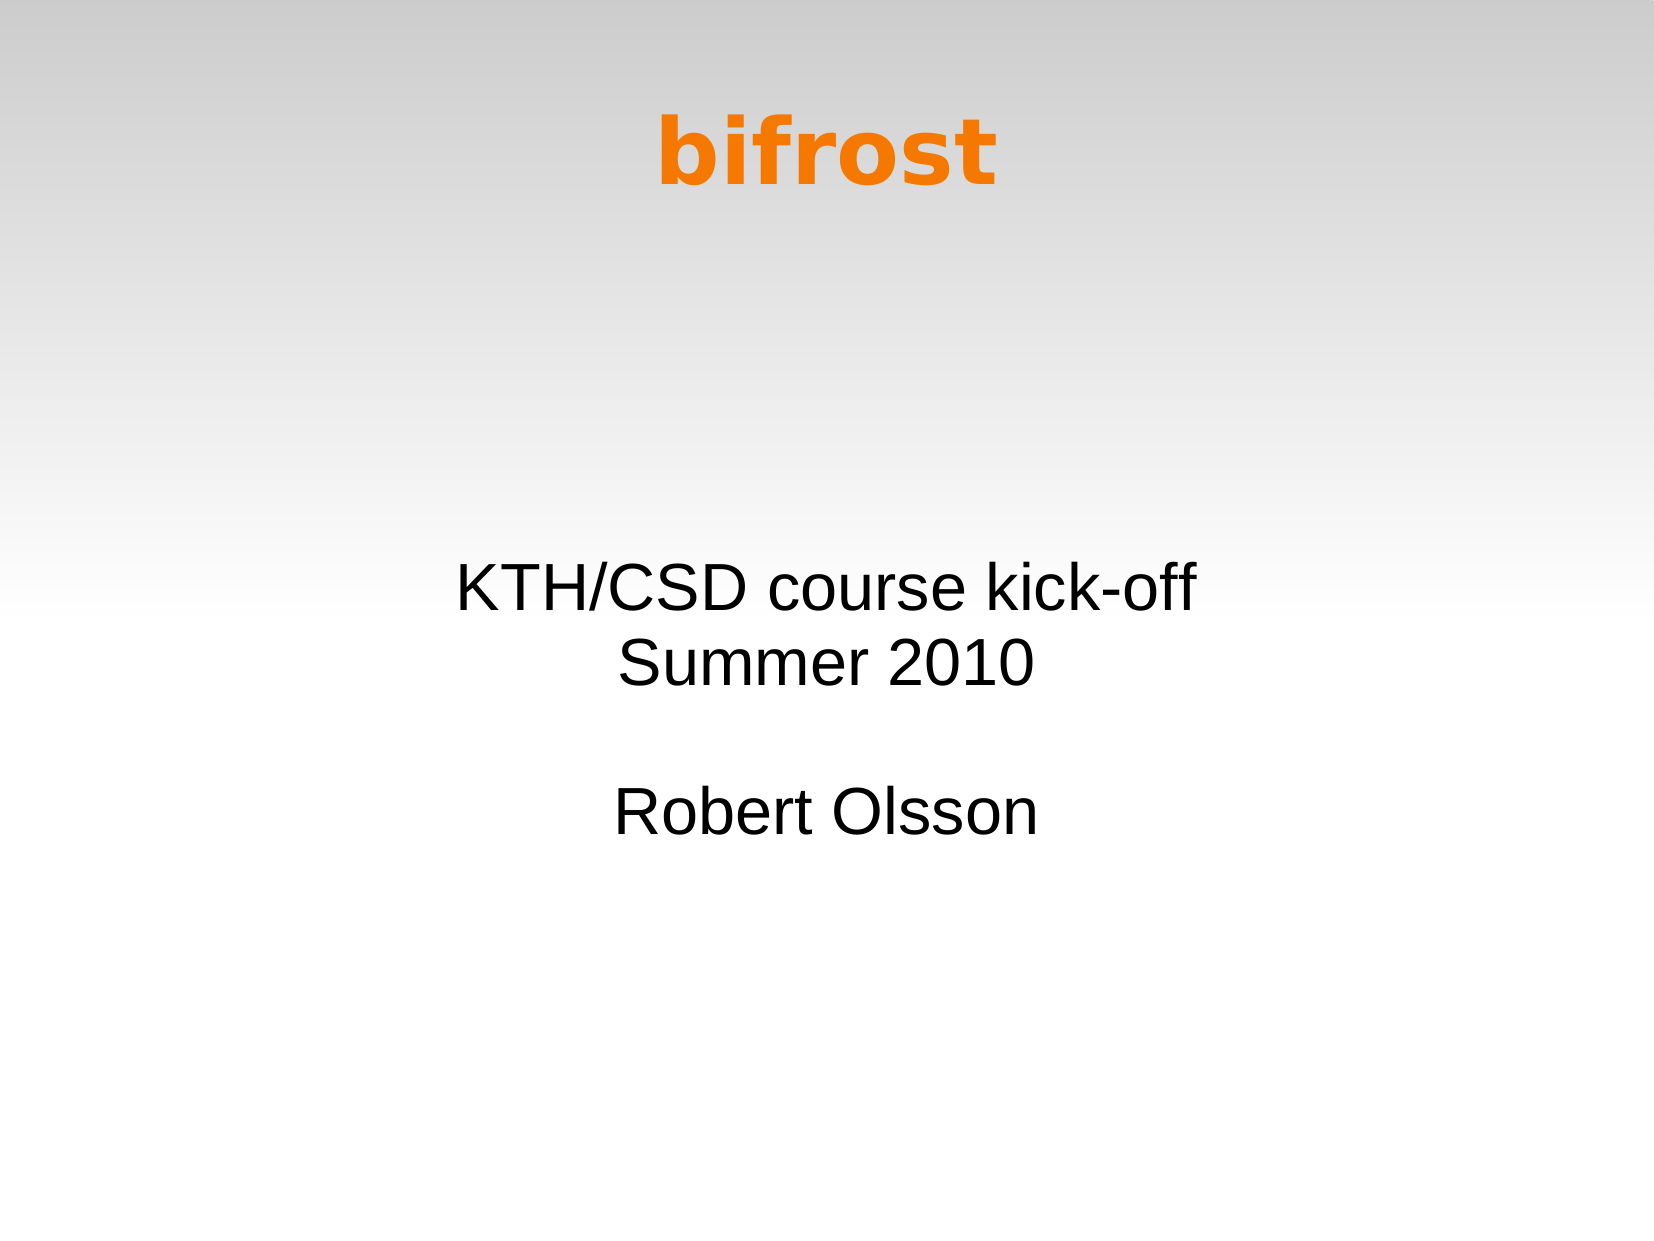

# bifrost
KTH/CSD course kick-off
Summer 2010
Robert Olsson